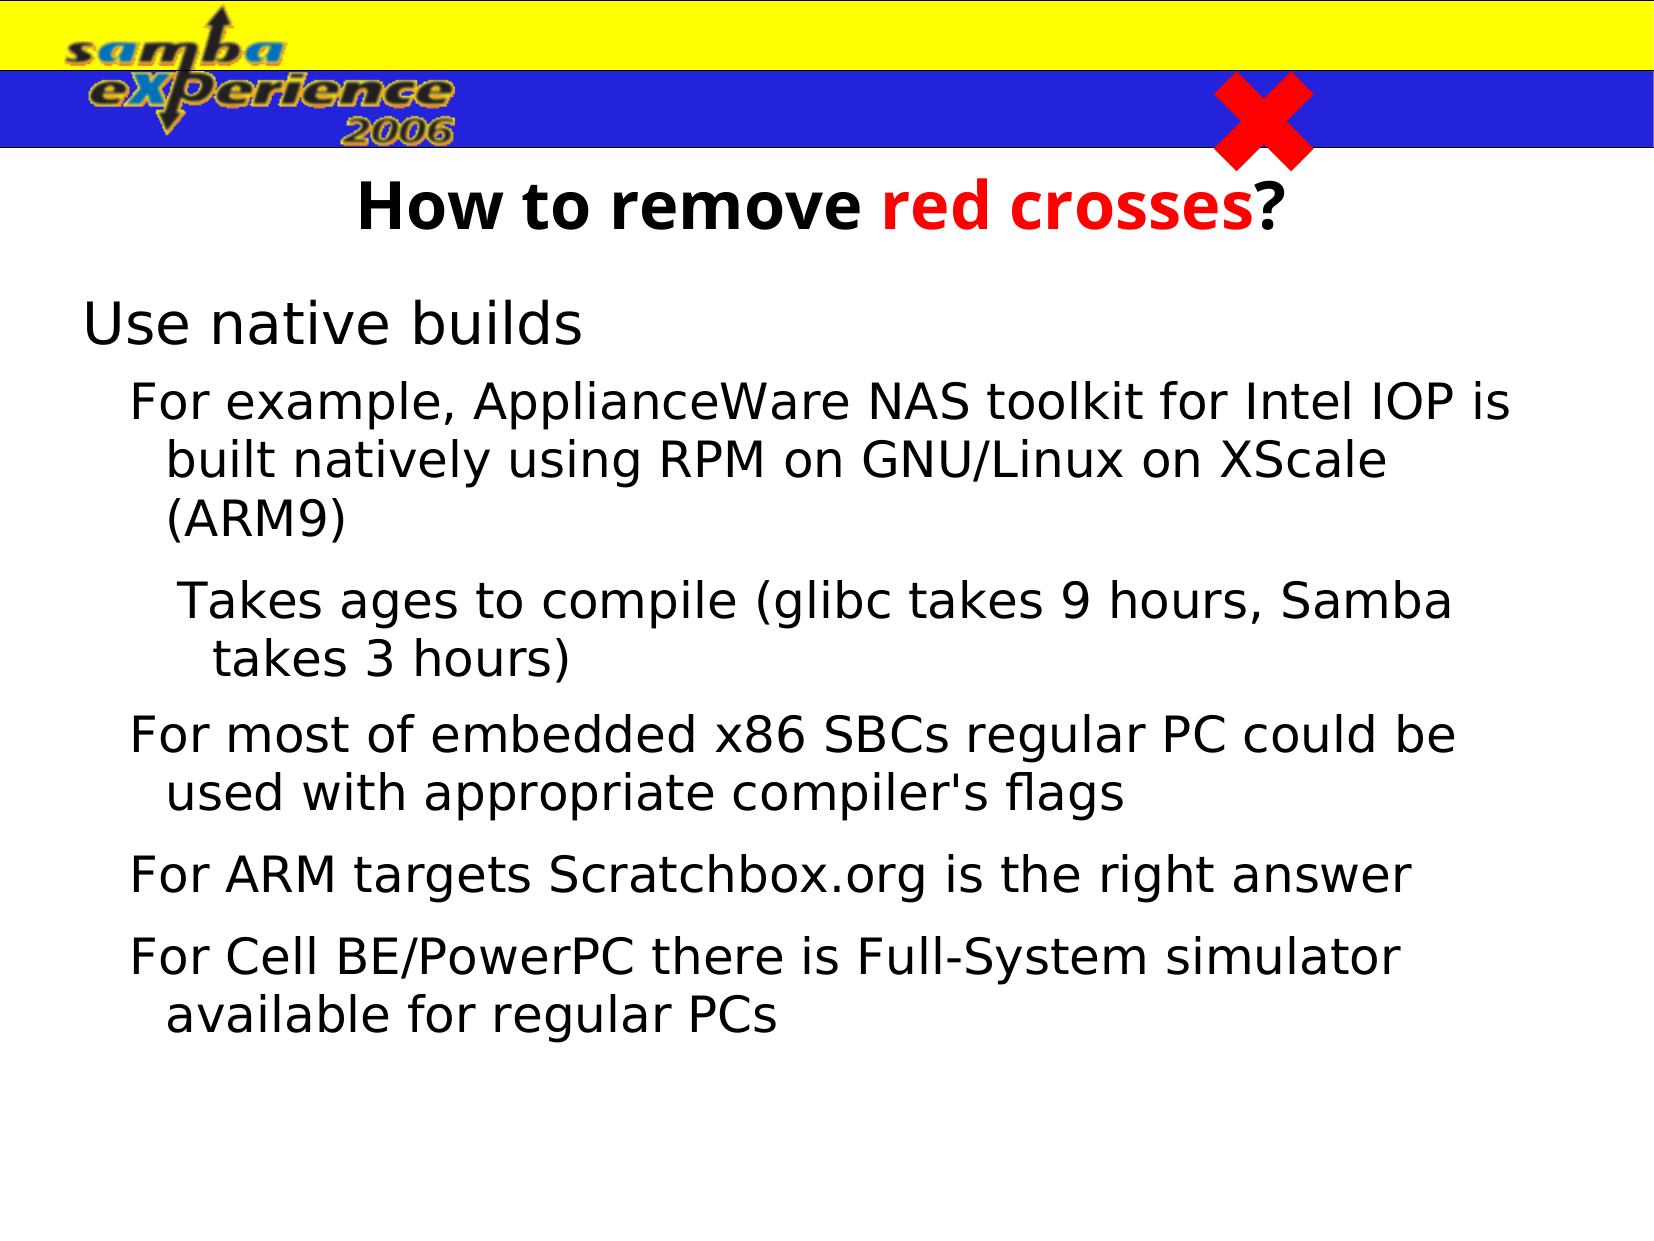


# How to remove red crosses?
Use native builds
For example, ApplianceWare NAS toolkit for Intel IOP is built natively using RPM on GNU/Linux on XScale (ARM9)
Takes ages to compile (glibc takes 9 hours, Samba takes 3 hours)
For most of embedded x86 SBCs regular PC could be used with appropriate compiler's flags
For ARM targets Scratchbox.org is the right answer
For Cell BE/PowerPC there is Full-System simulator available for regular PCs